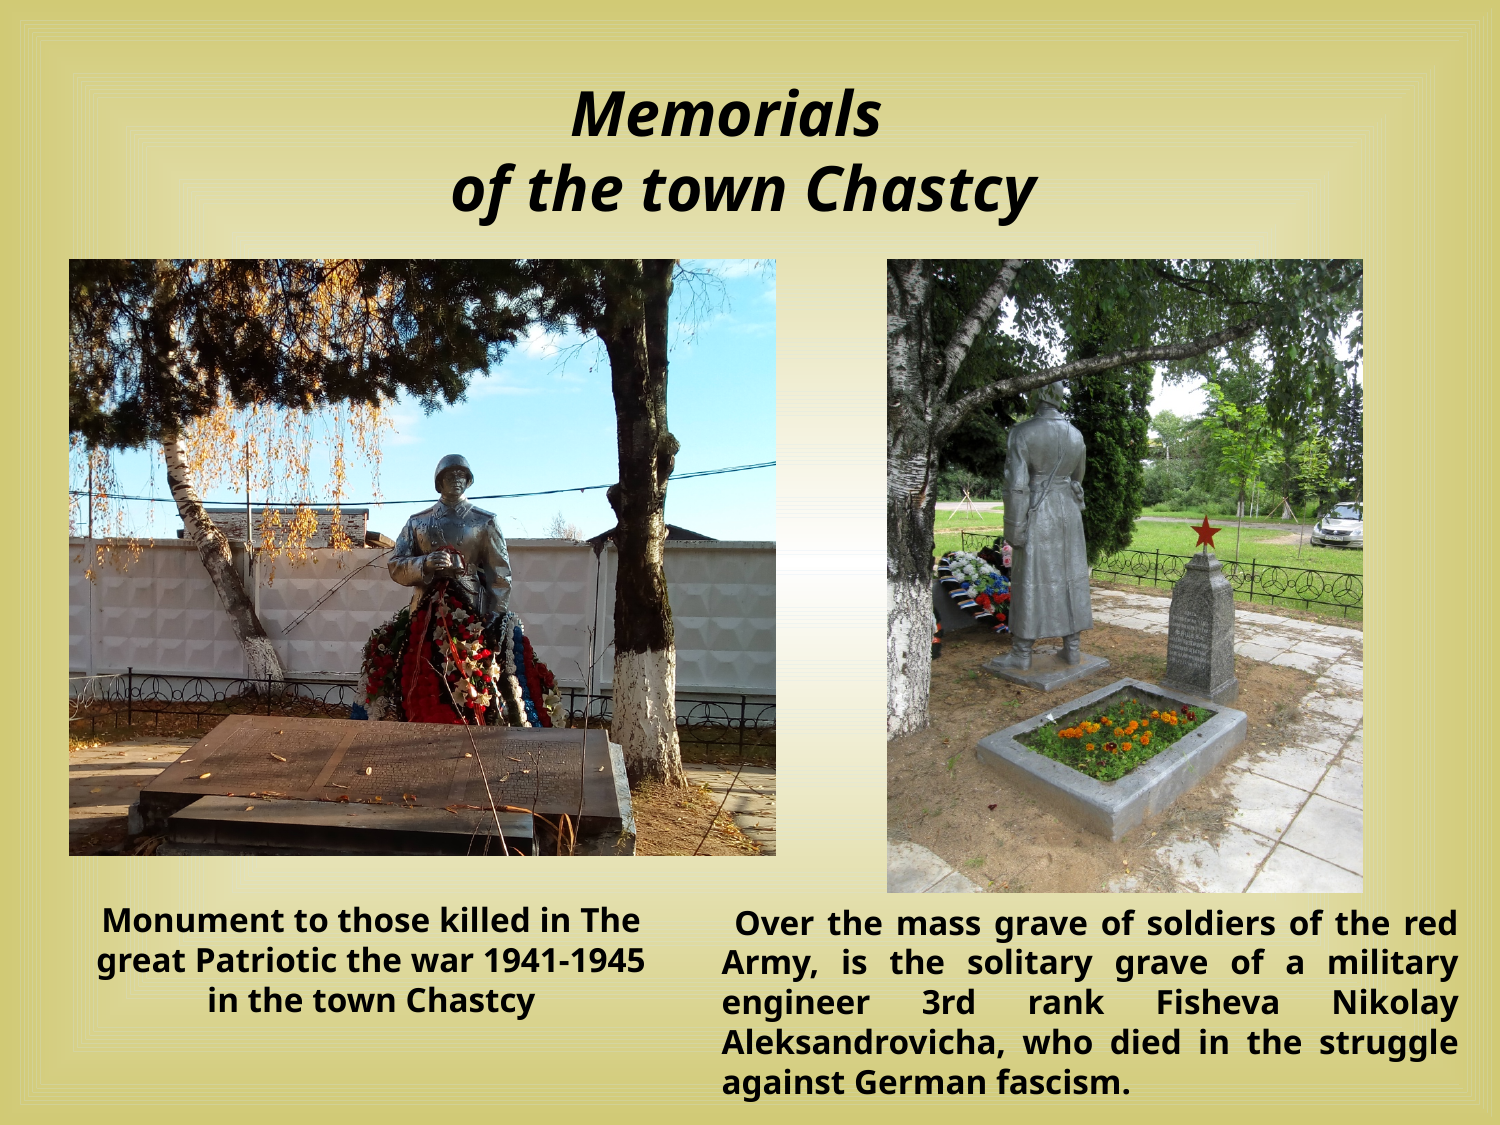

Memorials
of the town Chastcy
Monument to those killed in The great Patriotic the war 1941-1945 in the town Chastcy
 Over the mass grave of soldiers of the red Army, is the solitary grave of a military engineer 3rd rank Fisheva Nikolay Aleksandrovicha, who died in the struggle against German fascism.